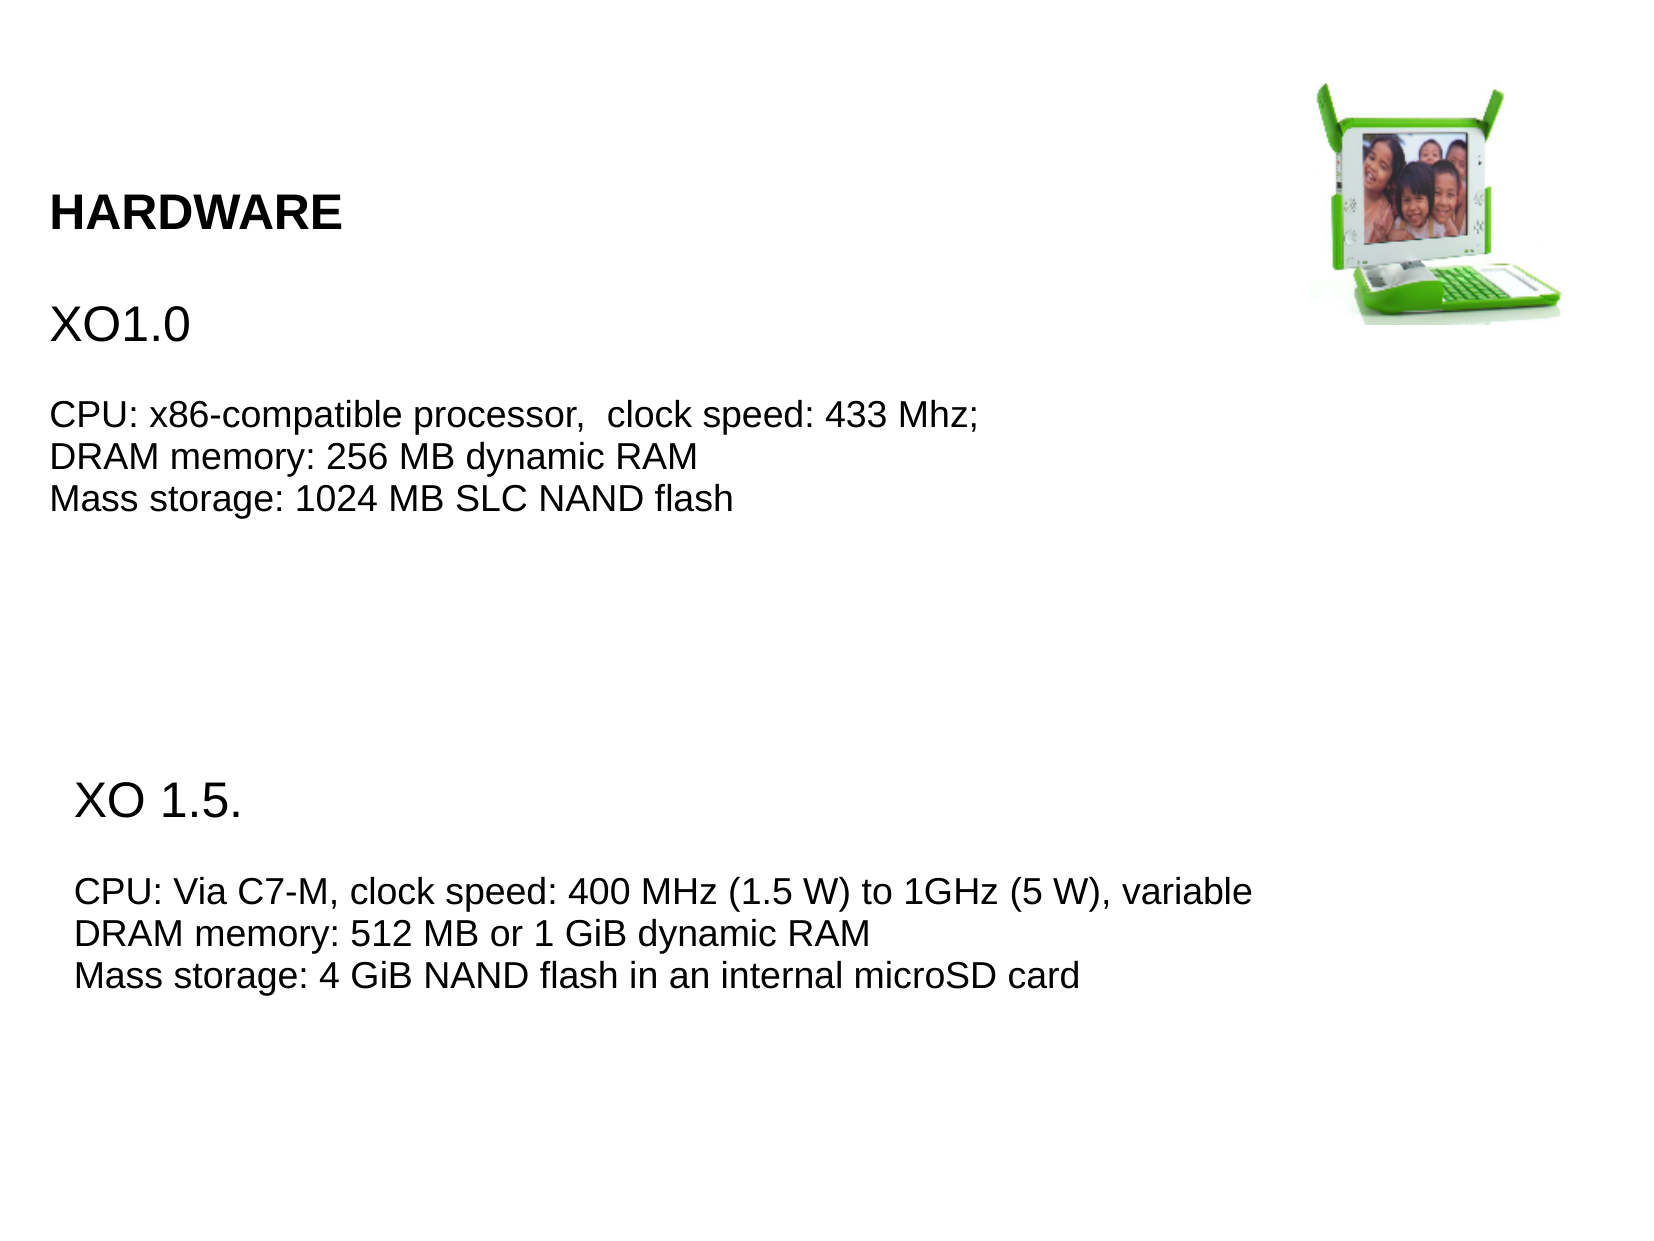

HARDWARE
XO1.0
CPU: x86-compatible processor, clock speed: 433 Mhz;
DRAM memory: 256 MB dynamic RAM
Mass storage: 1024 MB SLC NAND flash
XO 1.5.
CPU: Via C7-M, clock speed: 400 MHz (1.5 W) to 1GHz (5 W), variable
DRAM memory: 512 MB or 1 GiB dynamic RAM
Mass storage: 4 GiB NAND flash in an internal microSD card